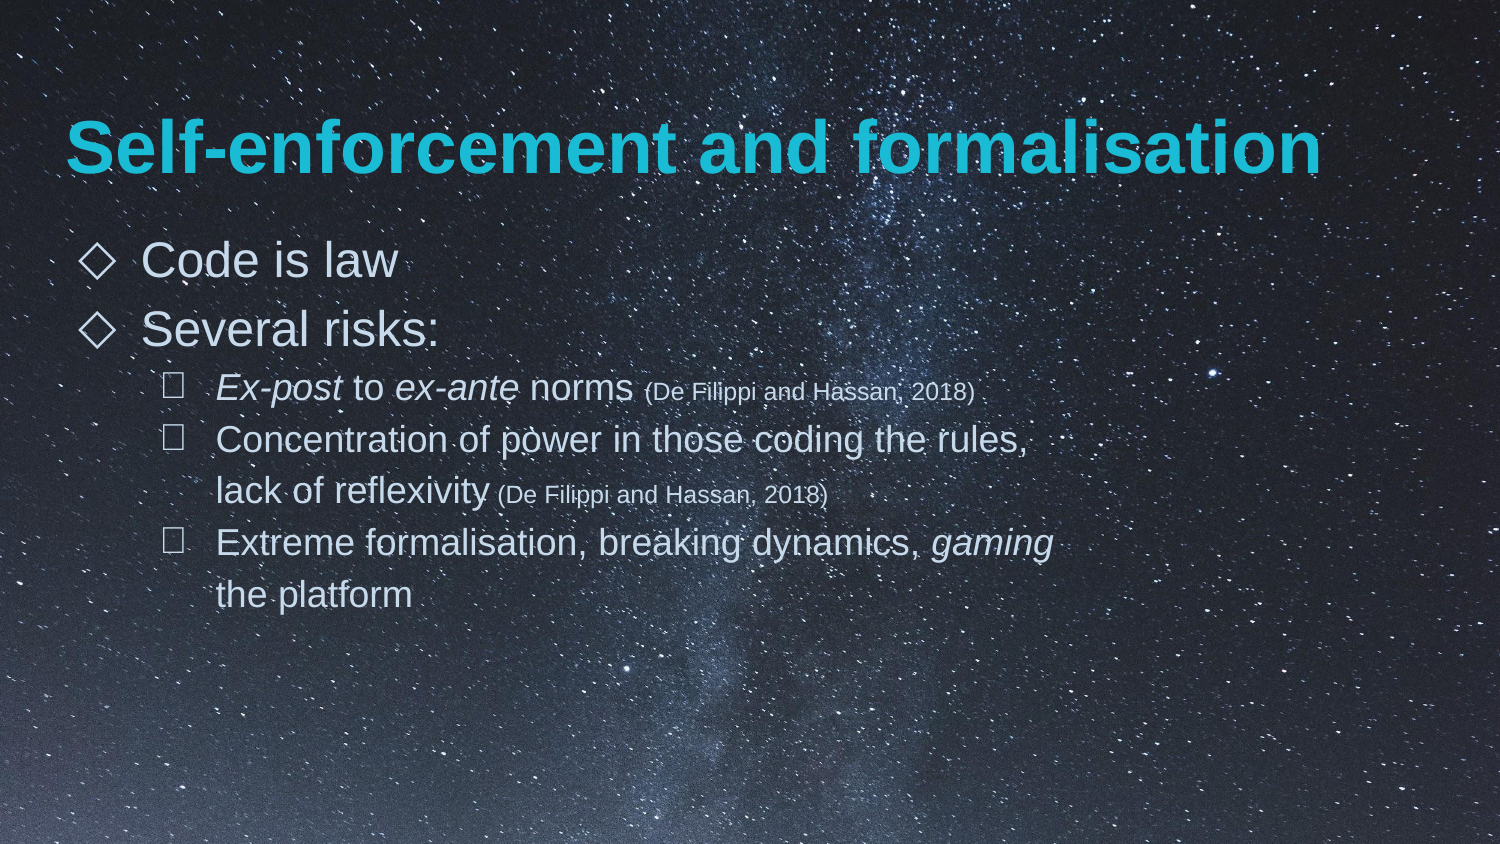

# Self-enforcement and formalisation
Code is law
Several risks:
Ex-post to ex-ante norms (De Filippi and Hassan, 2018)
Concentration of power in those coding the rules, lack of reflexivity (De Filippi and Hassan, 2018)
Extreme formalisation, breaking dynamics, gaming the platform